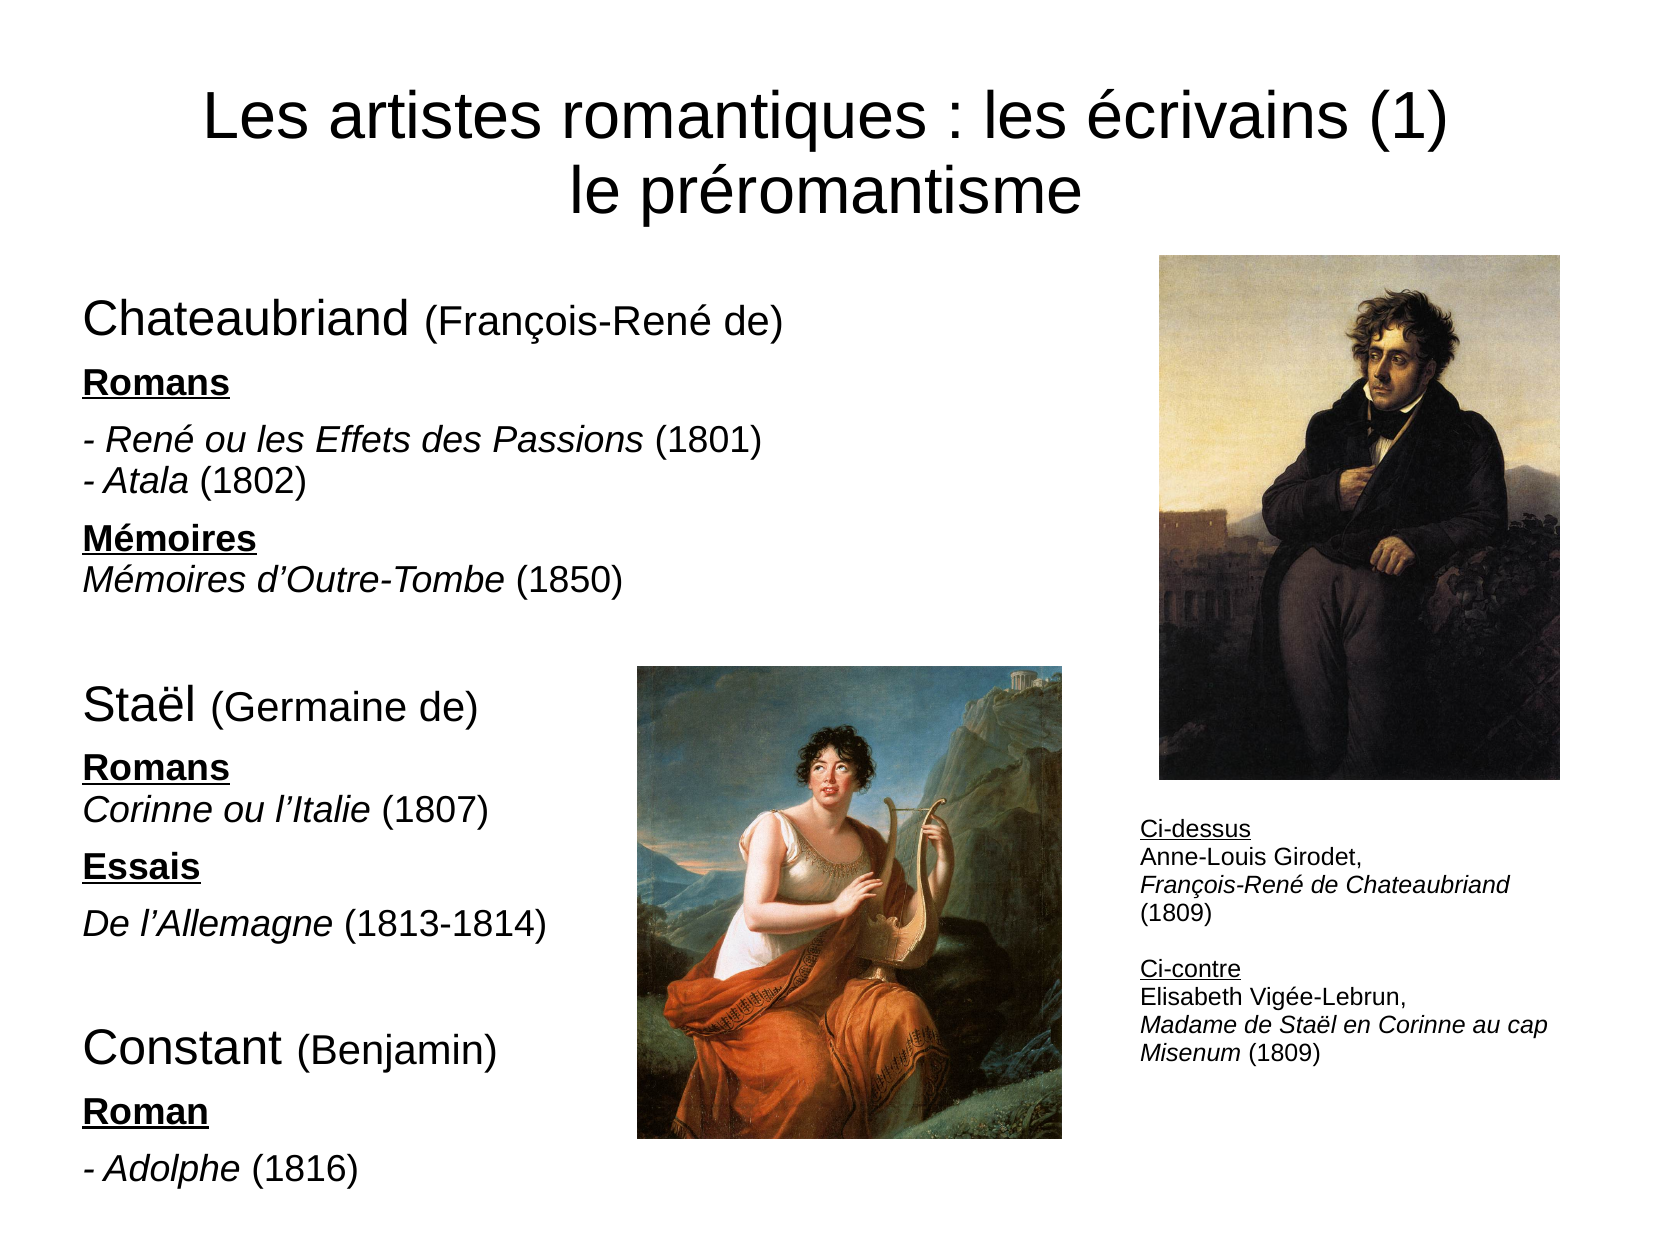

# Les artistes romantiques : les écrivains (1) le préromantisme
Chateaubriand (François-René de)
Romans
- René ou les Effets des Passions (1801)
- Atala (1802)
Mémoires
Mémoires d’Outre-Tombe (1850)
Staël (Germaine de)
Romans
Corinne ou l’Italie (1807)
Essais
De l’Allemagne (1813-1814)
Constant (Benjamin)
Roman
- Adolphe (1816)
Ci-dessus
Anne-Louis Girodet,
François-René de Chateaubriand (1809)
Ci-contre
Elisabeth Vigée-Lebrun,
Madame de Staël en Corinne au cap Misenum (1809)